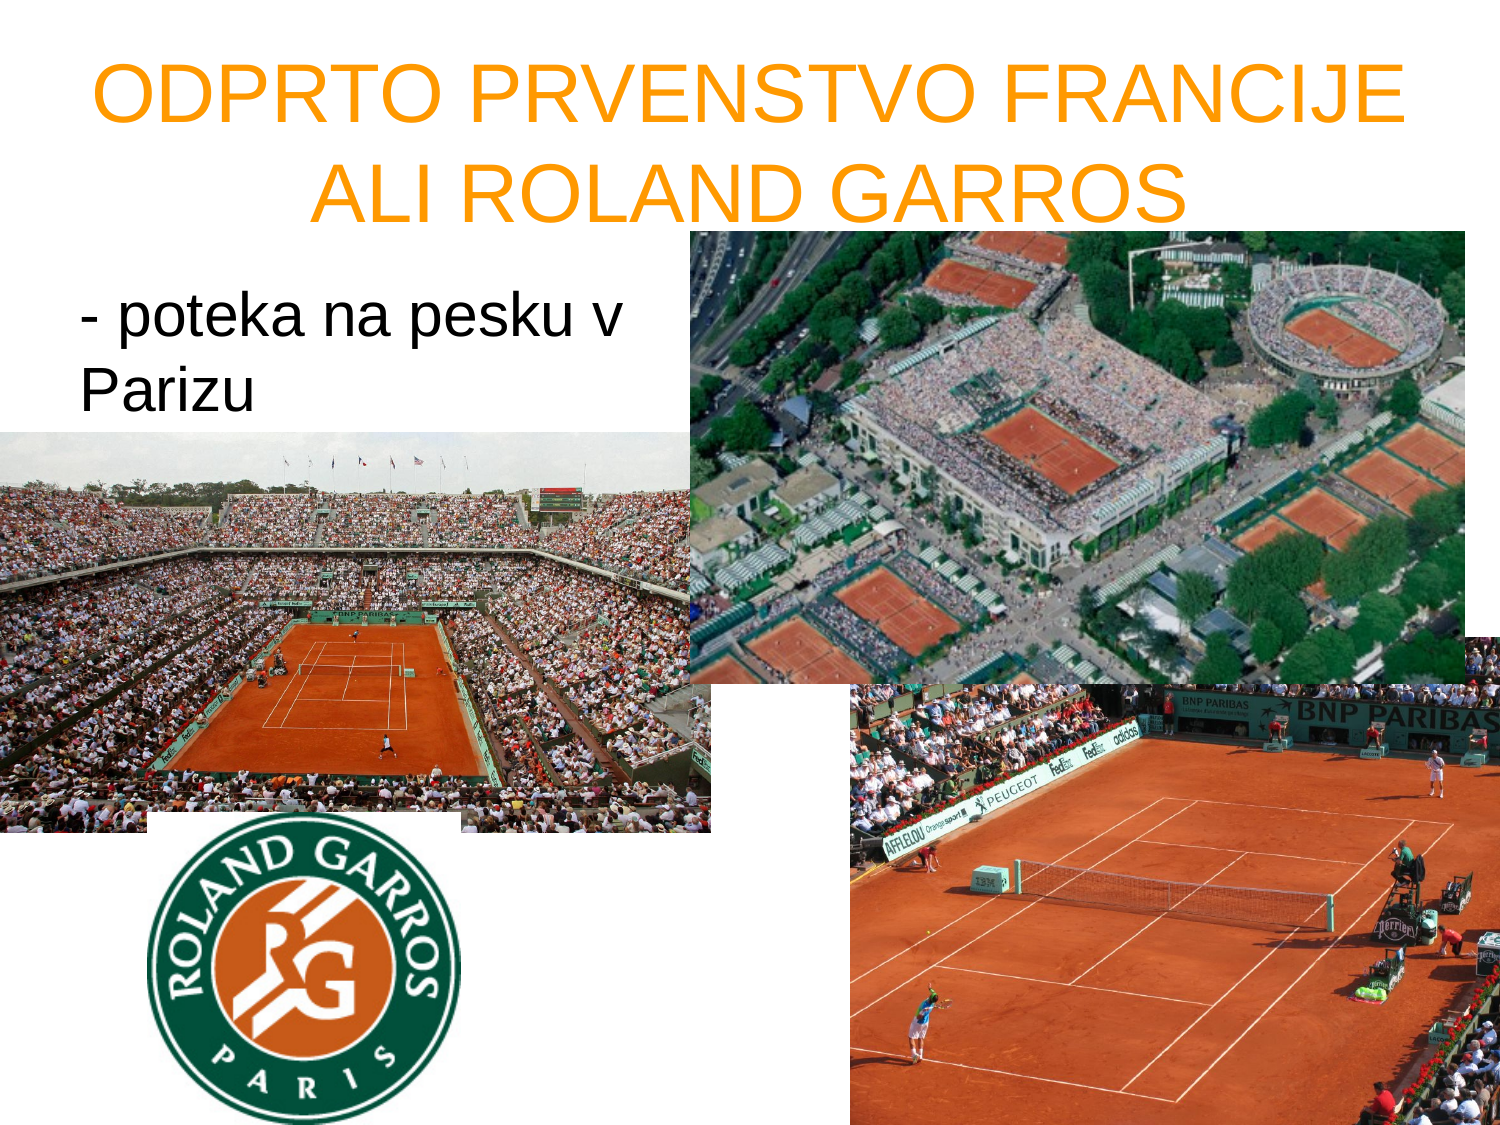

# ODPRTO PRVENSTVO FRANCIJE ALI ROLAND GARROS
- poteka na pesku v Parizu